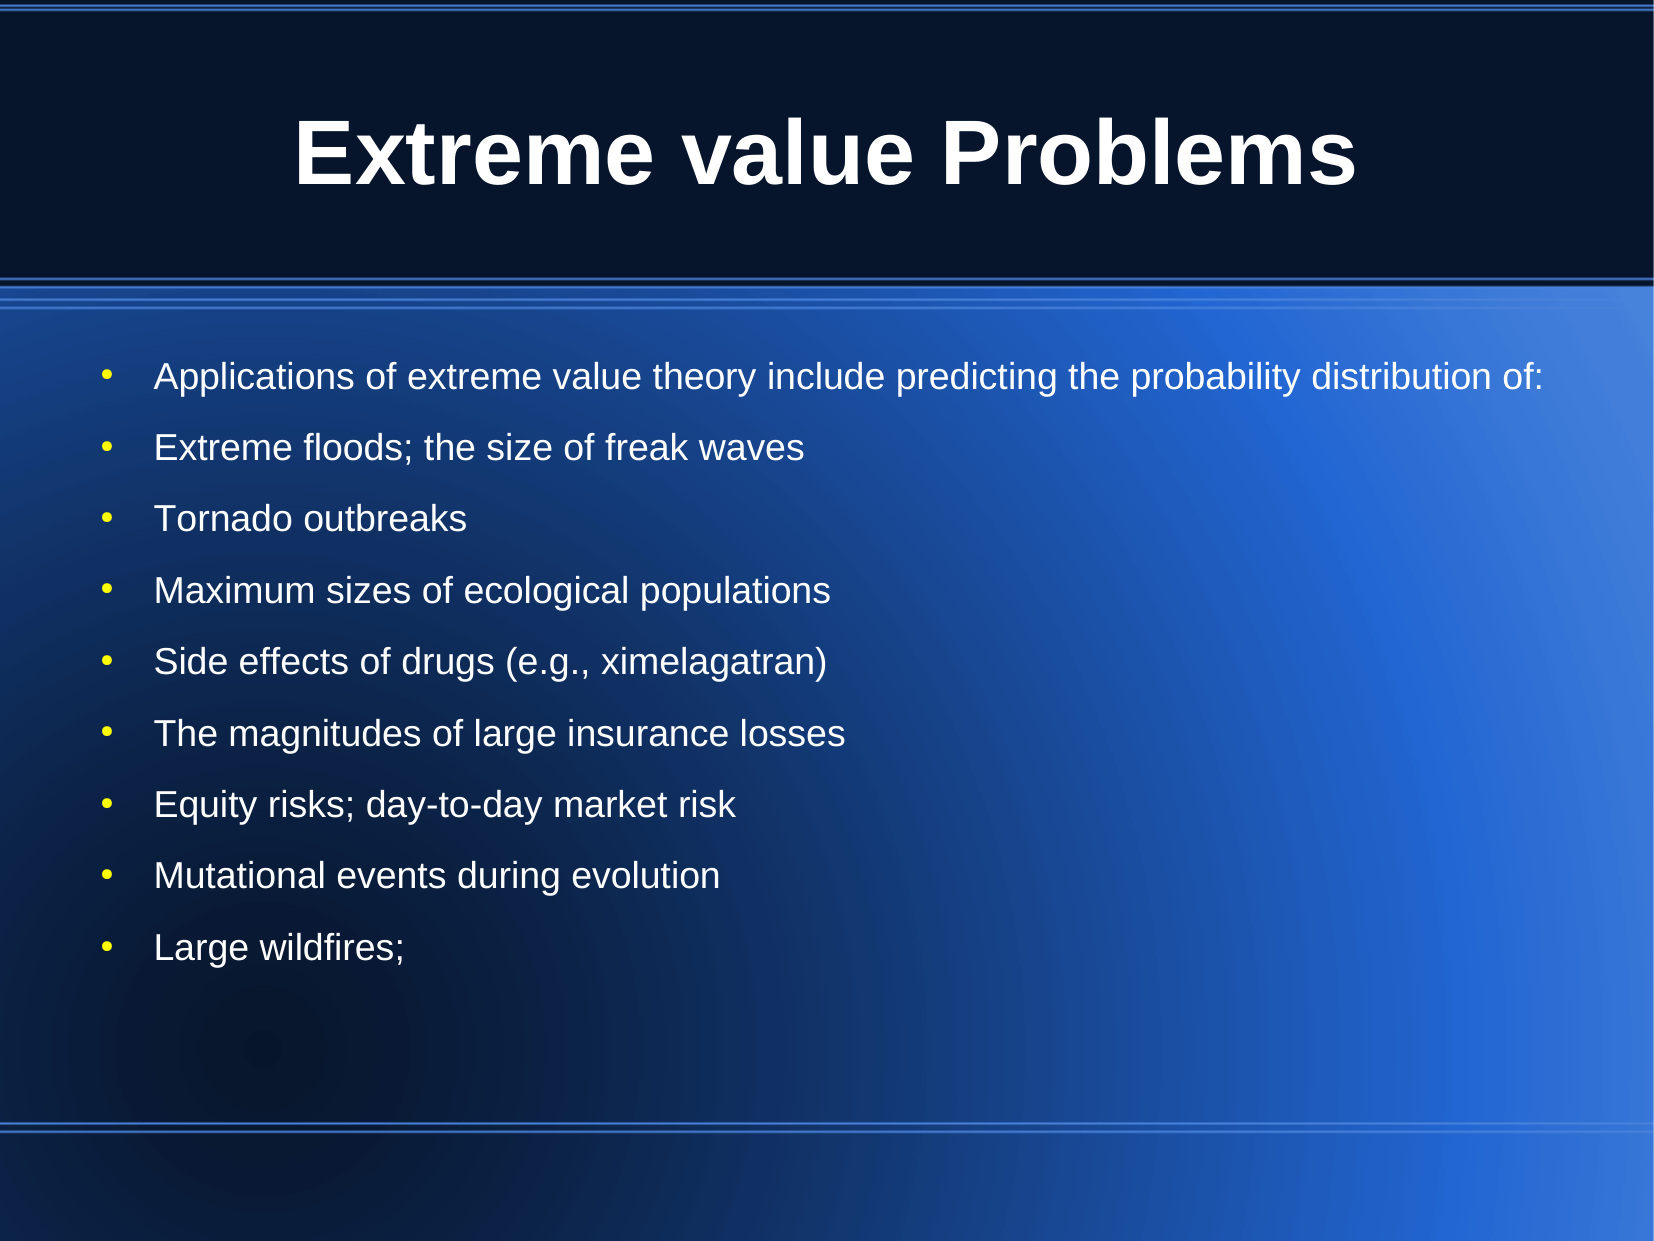

# Extreme value Problems
Applications of extreme value theory include predicting the probability distribution of:
Extreme floods; the size of freak waves
Tornado outbreaks
Maximum sizes of ecological populations
Side effects of drugs (e.g., ximelagatran)
The magnitudes of large insurance losses
Equity risks; day-to-day market risk
Mutational events during evolution
Large wildfires;